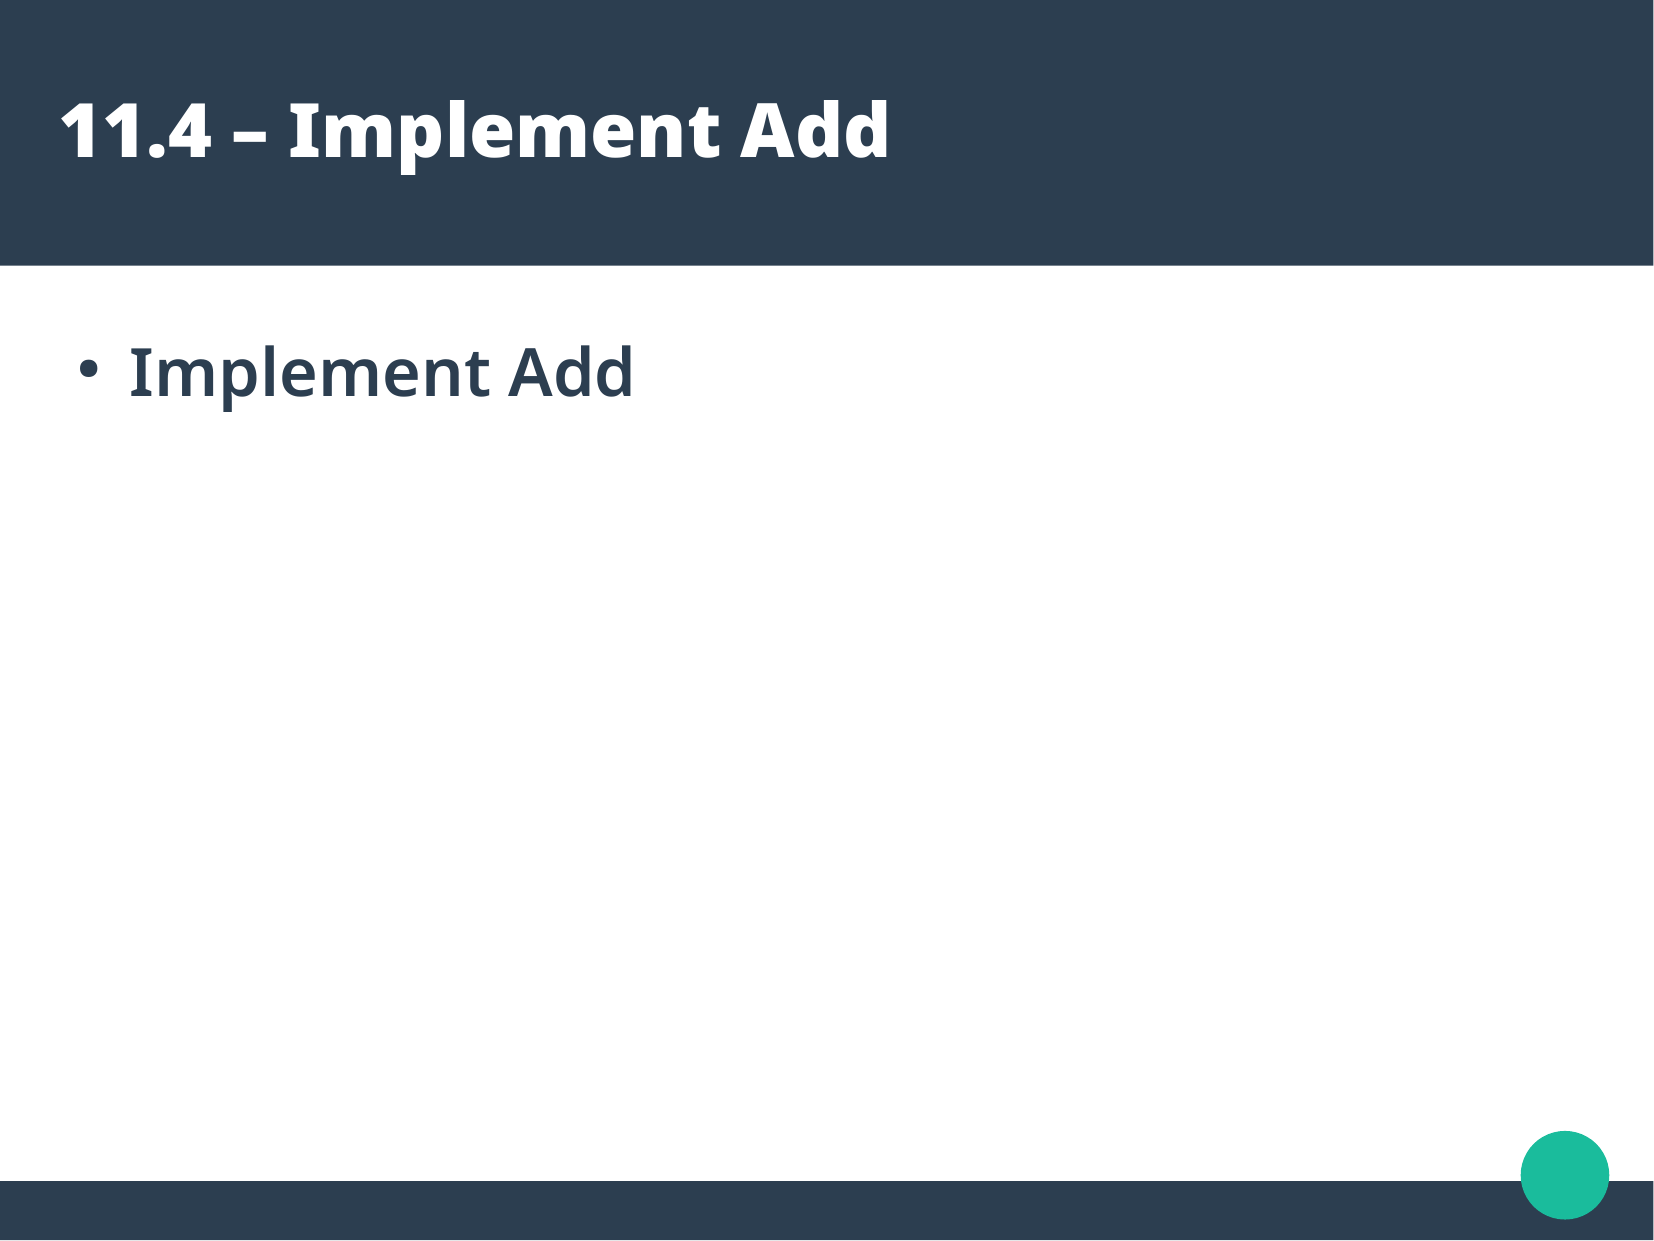

# 11.4 – Implement Add
Implement Add